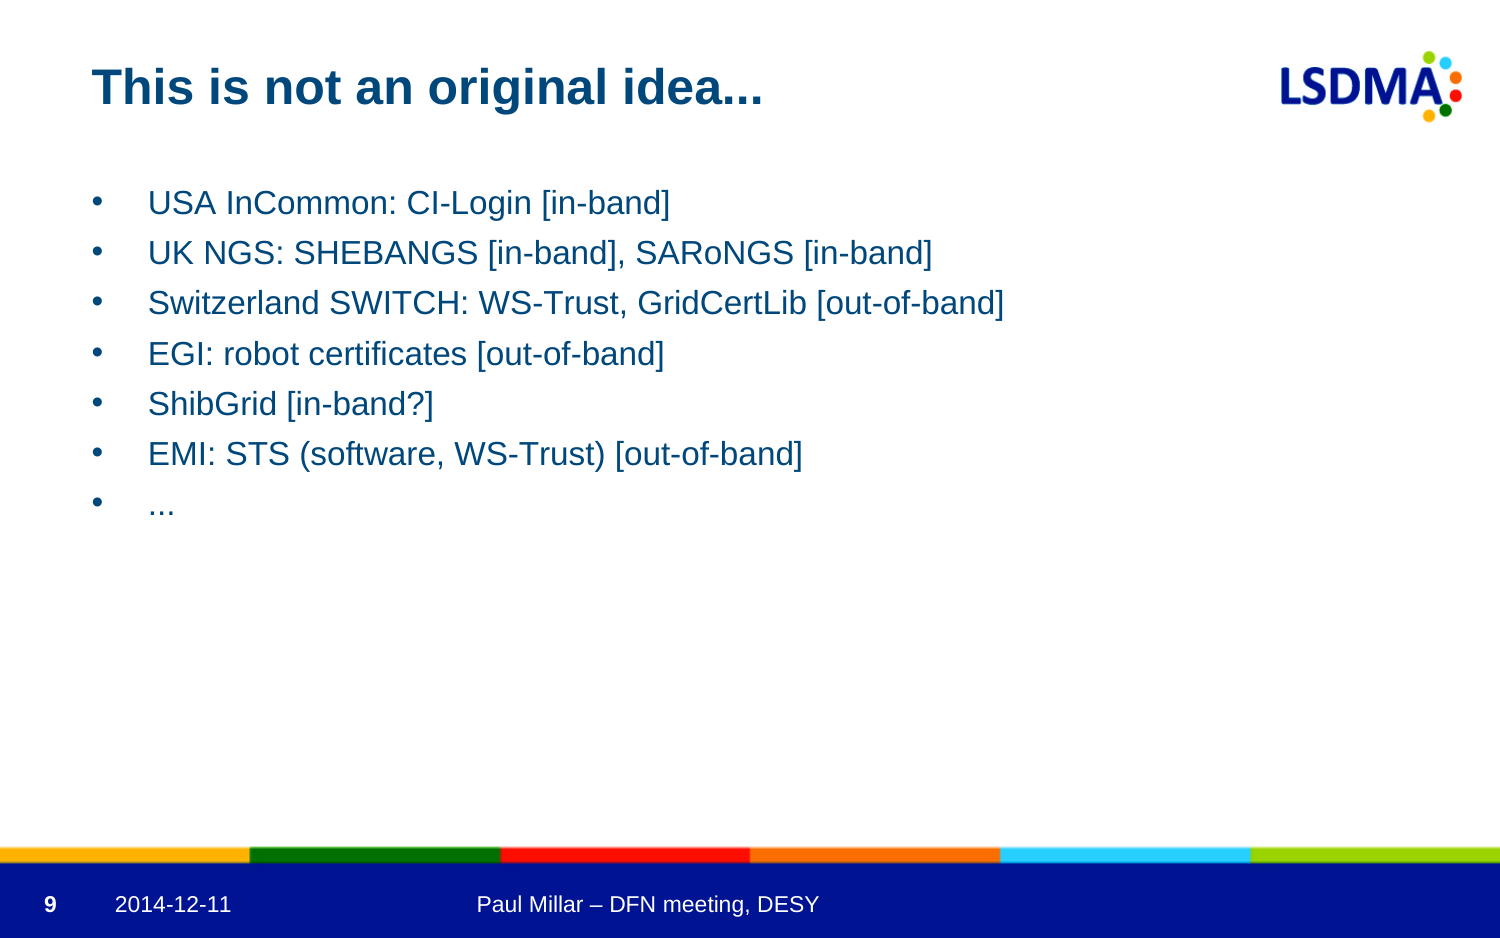

# This is not an original idea...
USA InCommon: CI-Login [in-band]
UK NGS: SHEBANGS [in-band], SARoNGS [in-band]
Switzerland SWITCH: WS-Trust, GridCertLib [out-of-band]
EGI: robot certificates [out-of-band]
ShibGrid [in-band?]
EMI: STS (software, WS-Trust) [out-of-band]
...